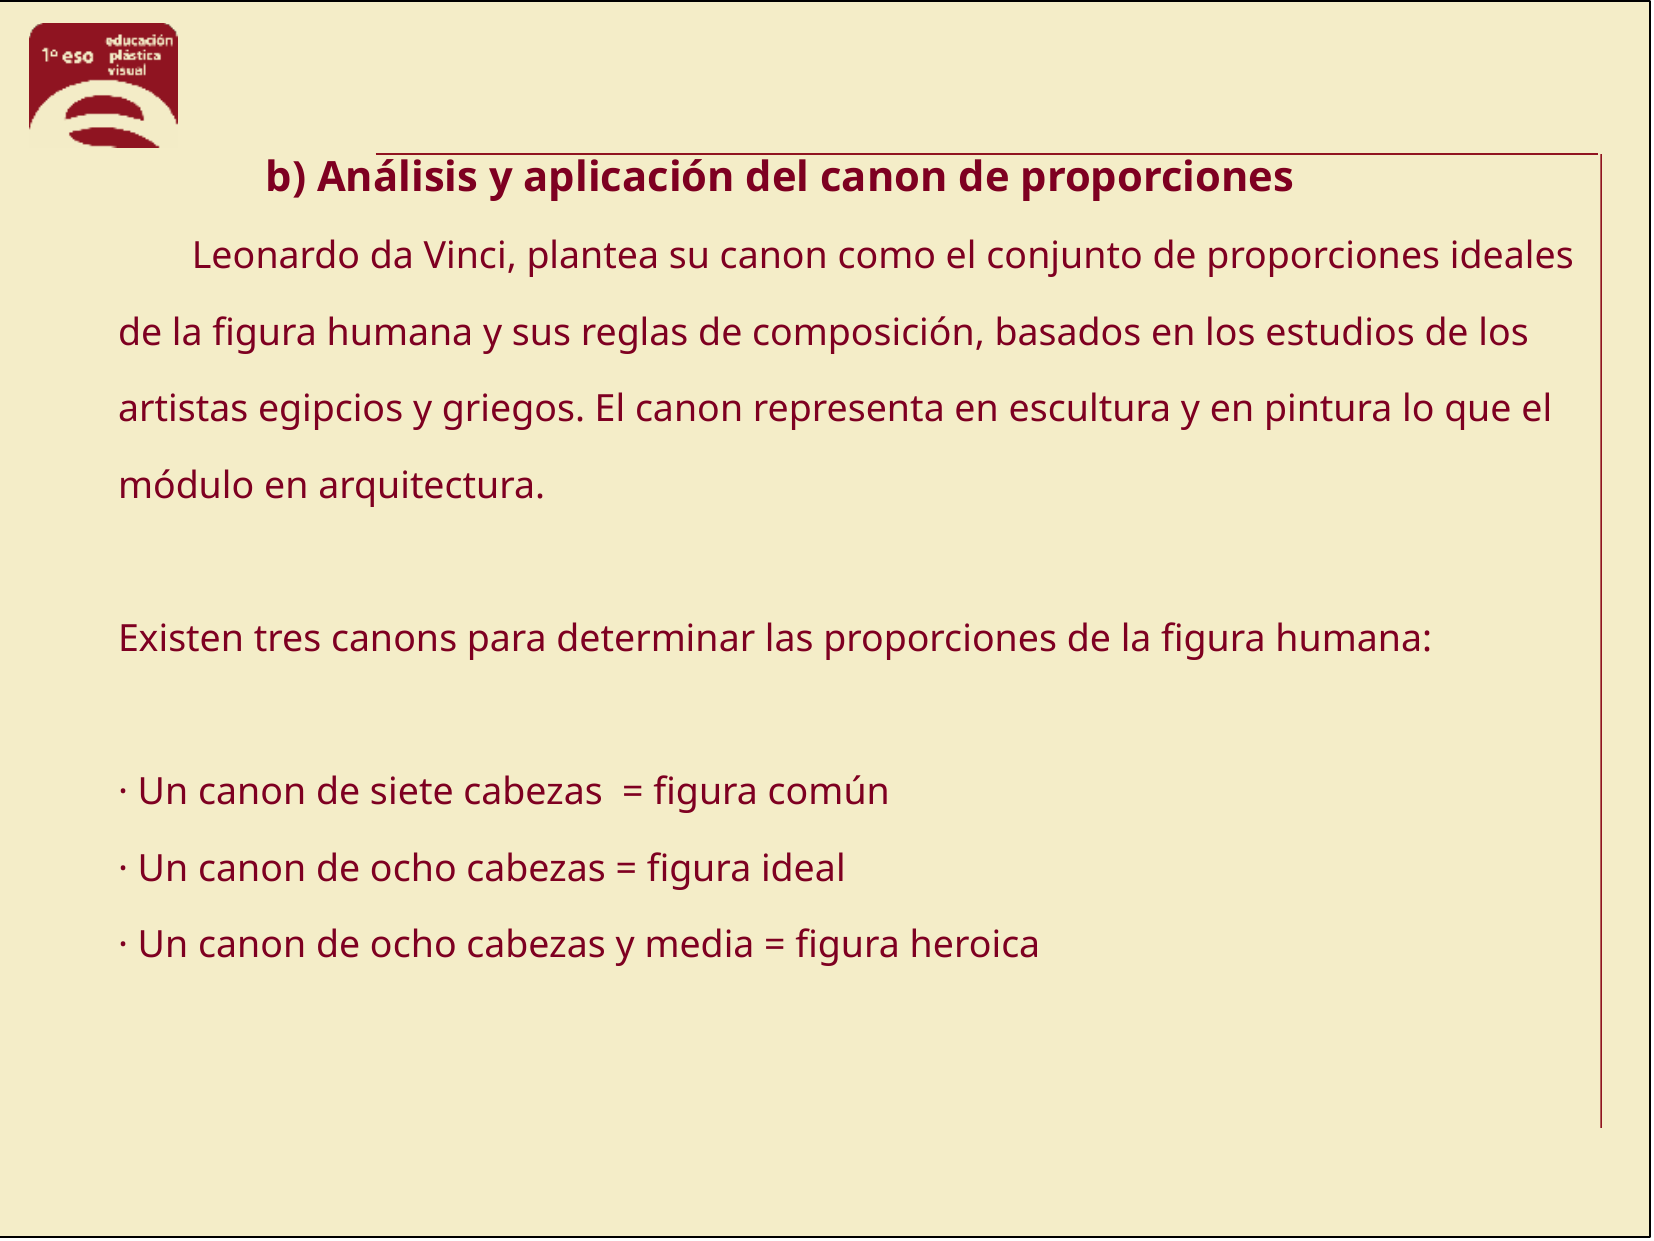

b) Análisis y aplicación del canon de proporciones
	Leonardo da Vinci, plantea su canon como el conjunto de proporciones ideales de la figura humana y sus reglas de composición, basados en los estudios de los artistas egipcios y griegos. El canon representa en escultura y en pintura lo que el módulo en arquitectura.
Existen tres canons para determinar las proporciones de la figura humana:
· Un canon de siete cabezas = figura común
· Un canon de ocho cabezas = figura ideal
· Un canon de ocho cabezas y media = figura heroica
#